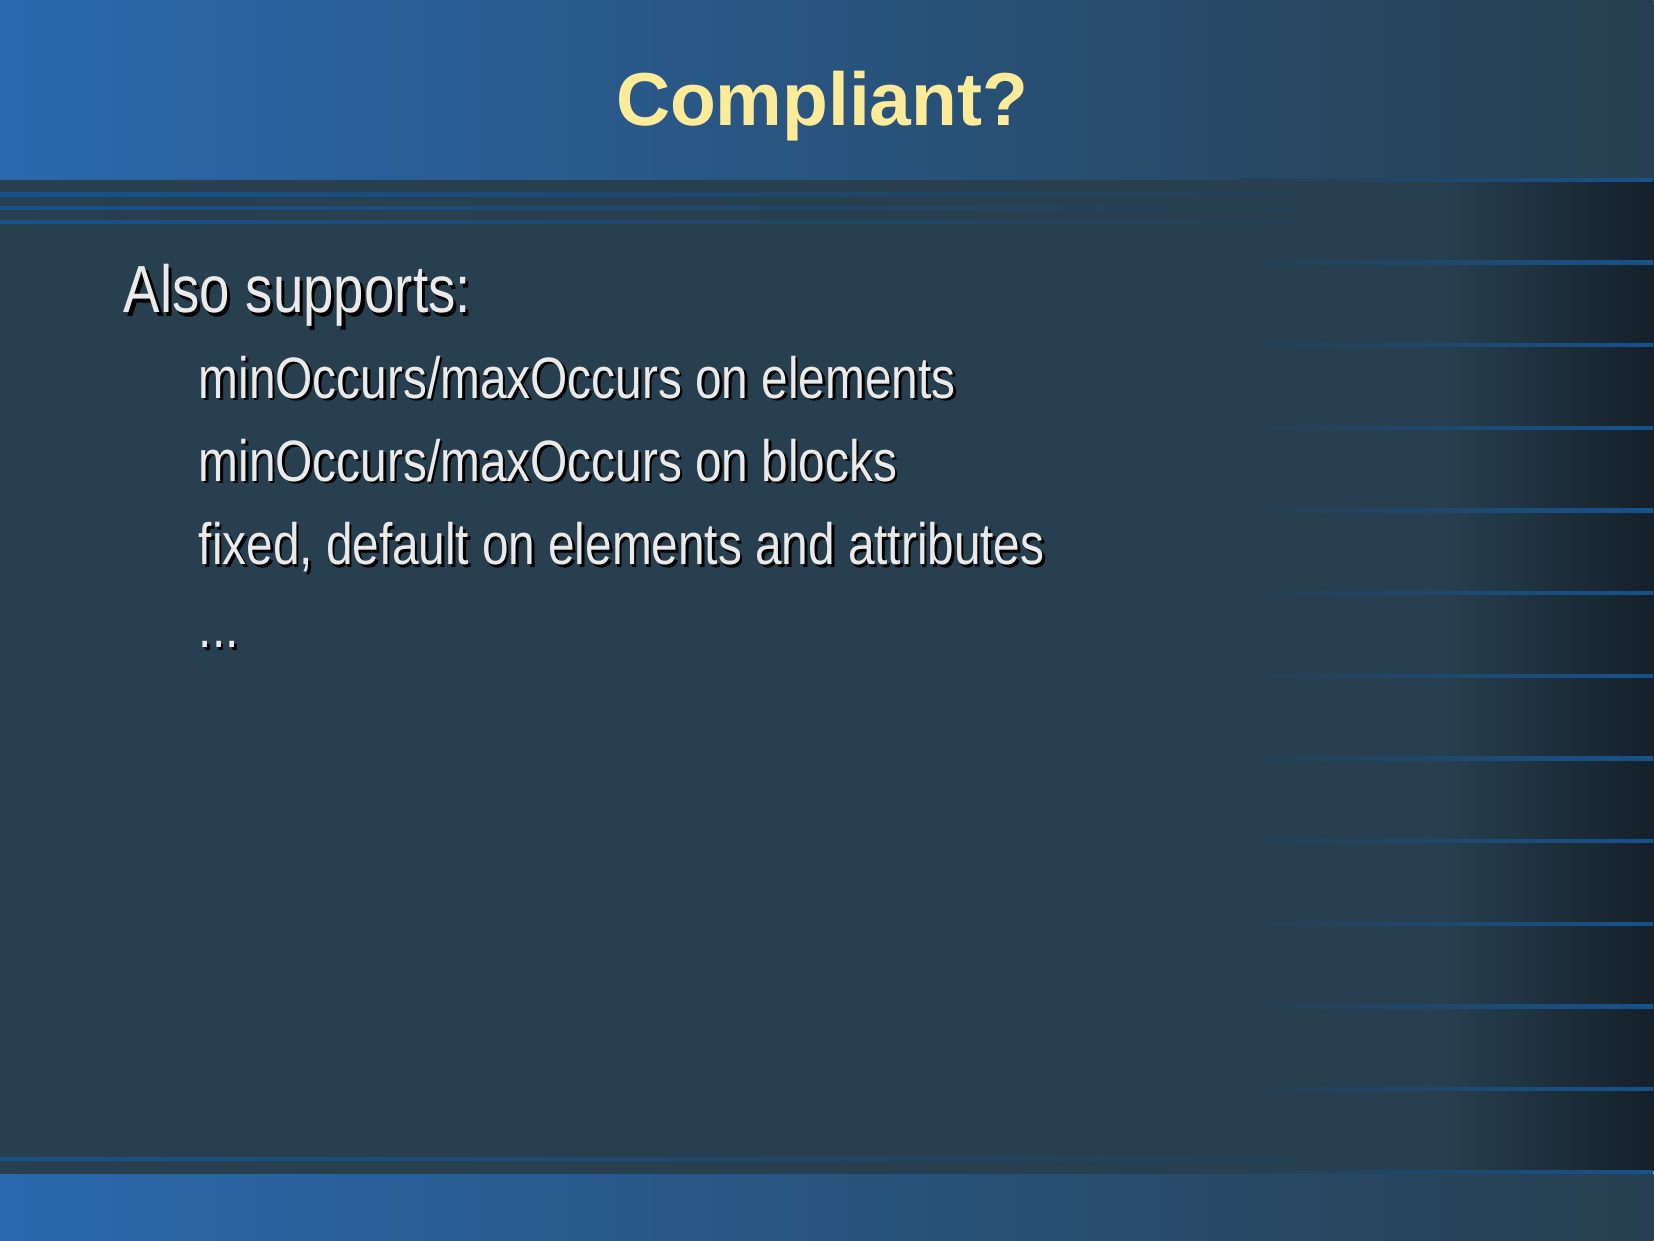

# Compliant?
Also supports:
minOccurs/maxOccurs on elements
minOccurs/maxOccurs on blocks
fixed, default on elements and attributes
...